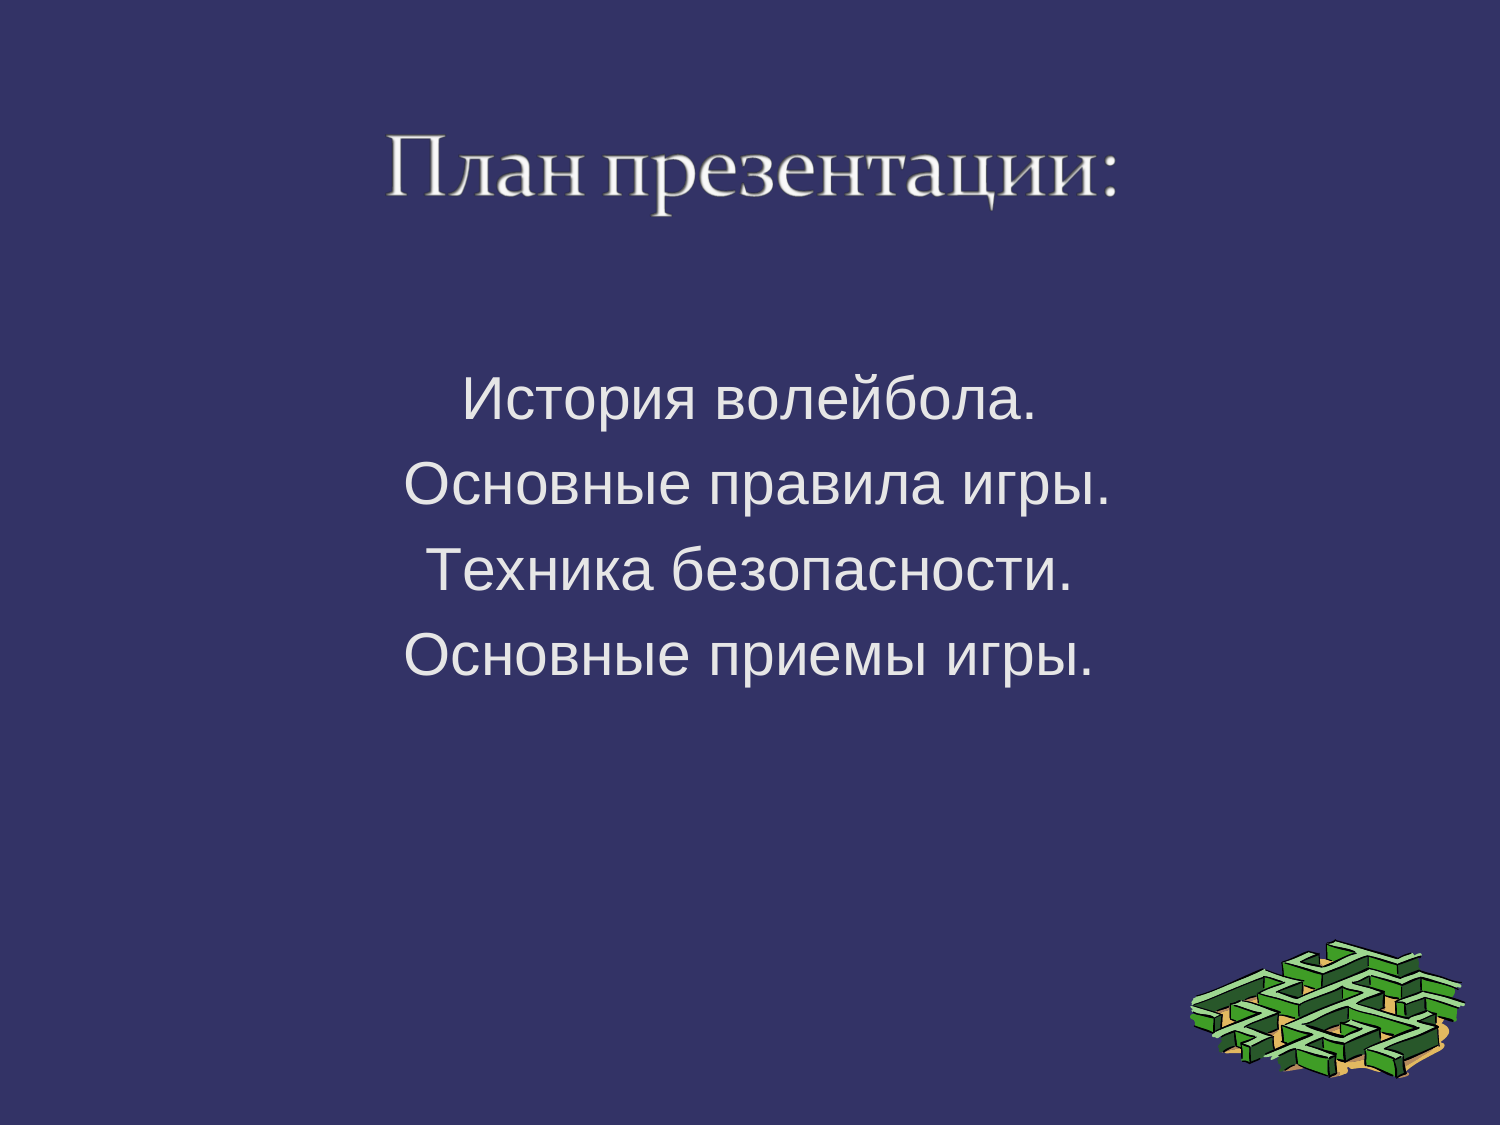

# История волейбола.
 Основные правила игры.
Техника безопасности.
Основные приемы игры.